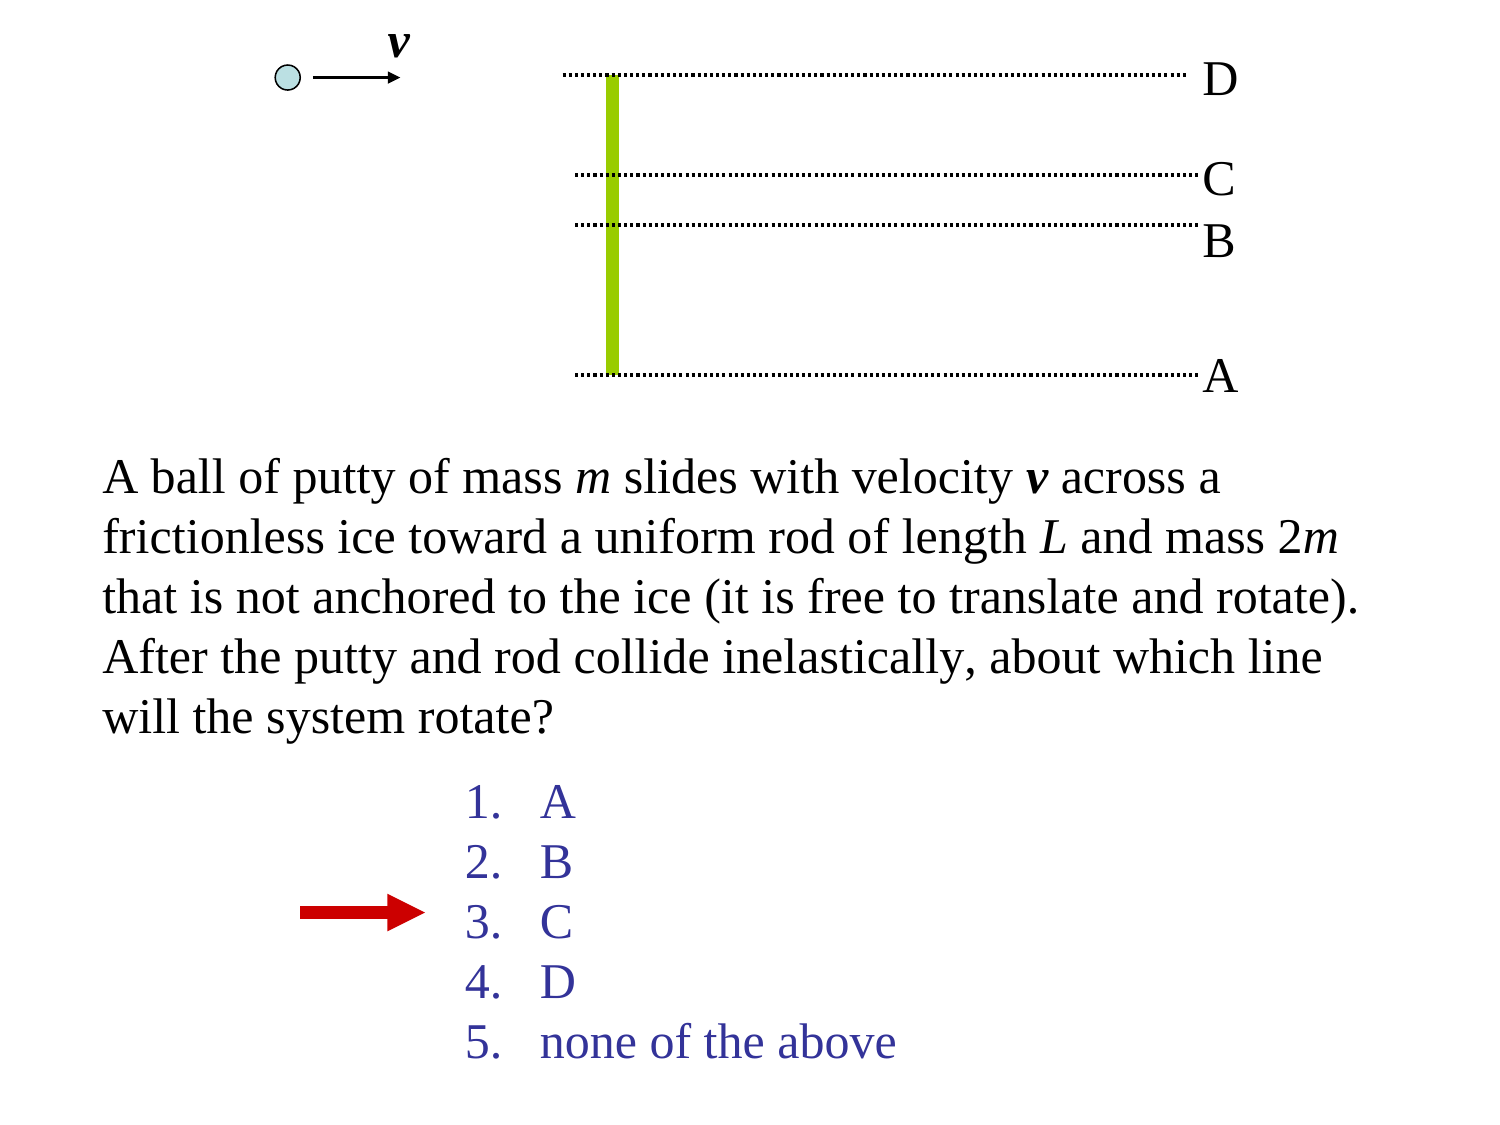

v
D
C
B
A
A ball of putty of mass m slides with velocity v across a frictionless ice toward a uniform rod of length L and mass 2m that is not anchored to the ice (it is free to translate and rotate). After the putty and rod collide inelastically, about which line will the system rotate?
A
B
C
D
none of the above